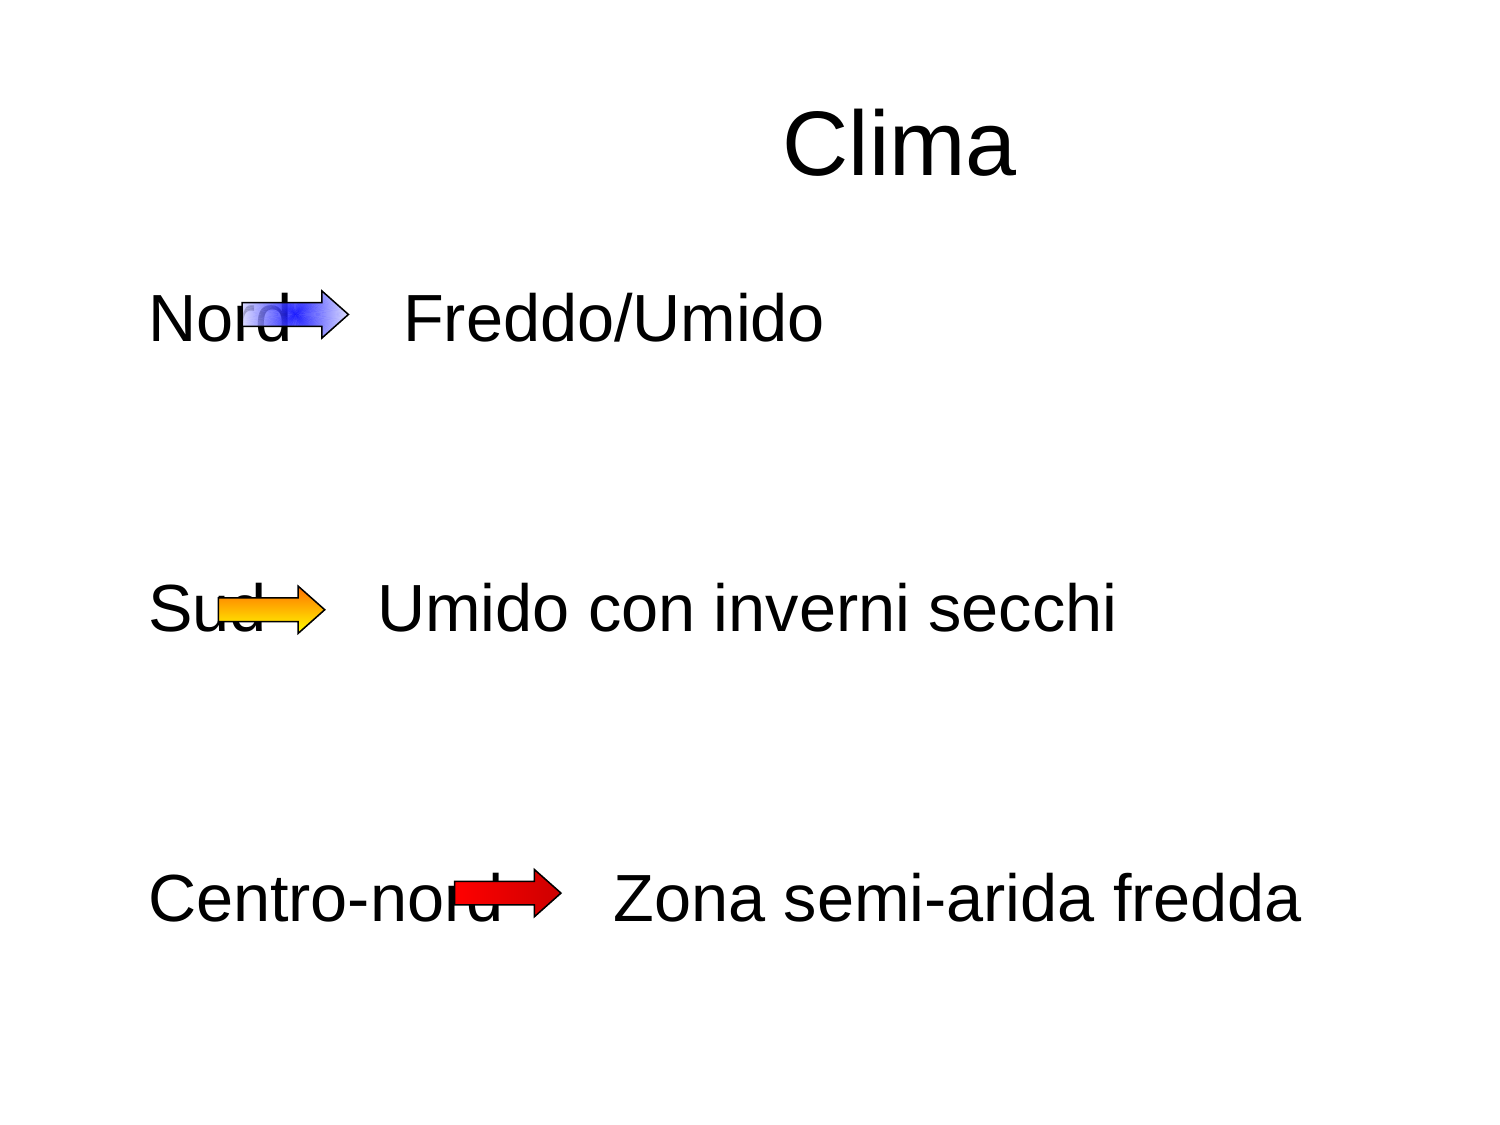

# Clima
Nord Freddo/Umido
Sud Umido con inverni secchi
Centro-nord Zona semi-arida fredda